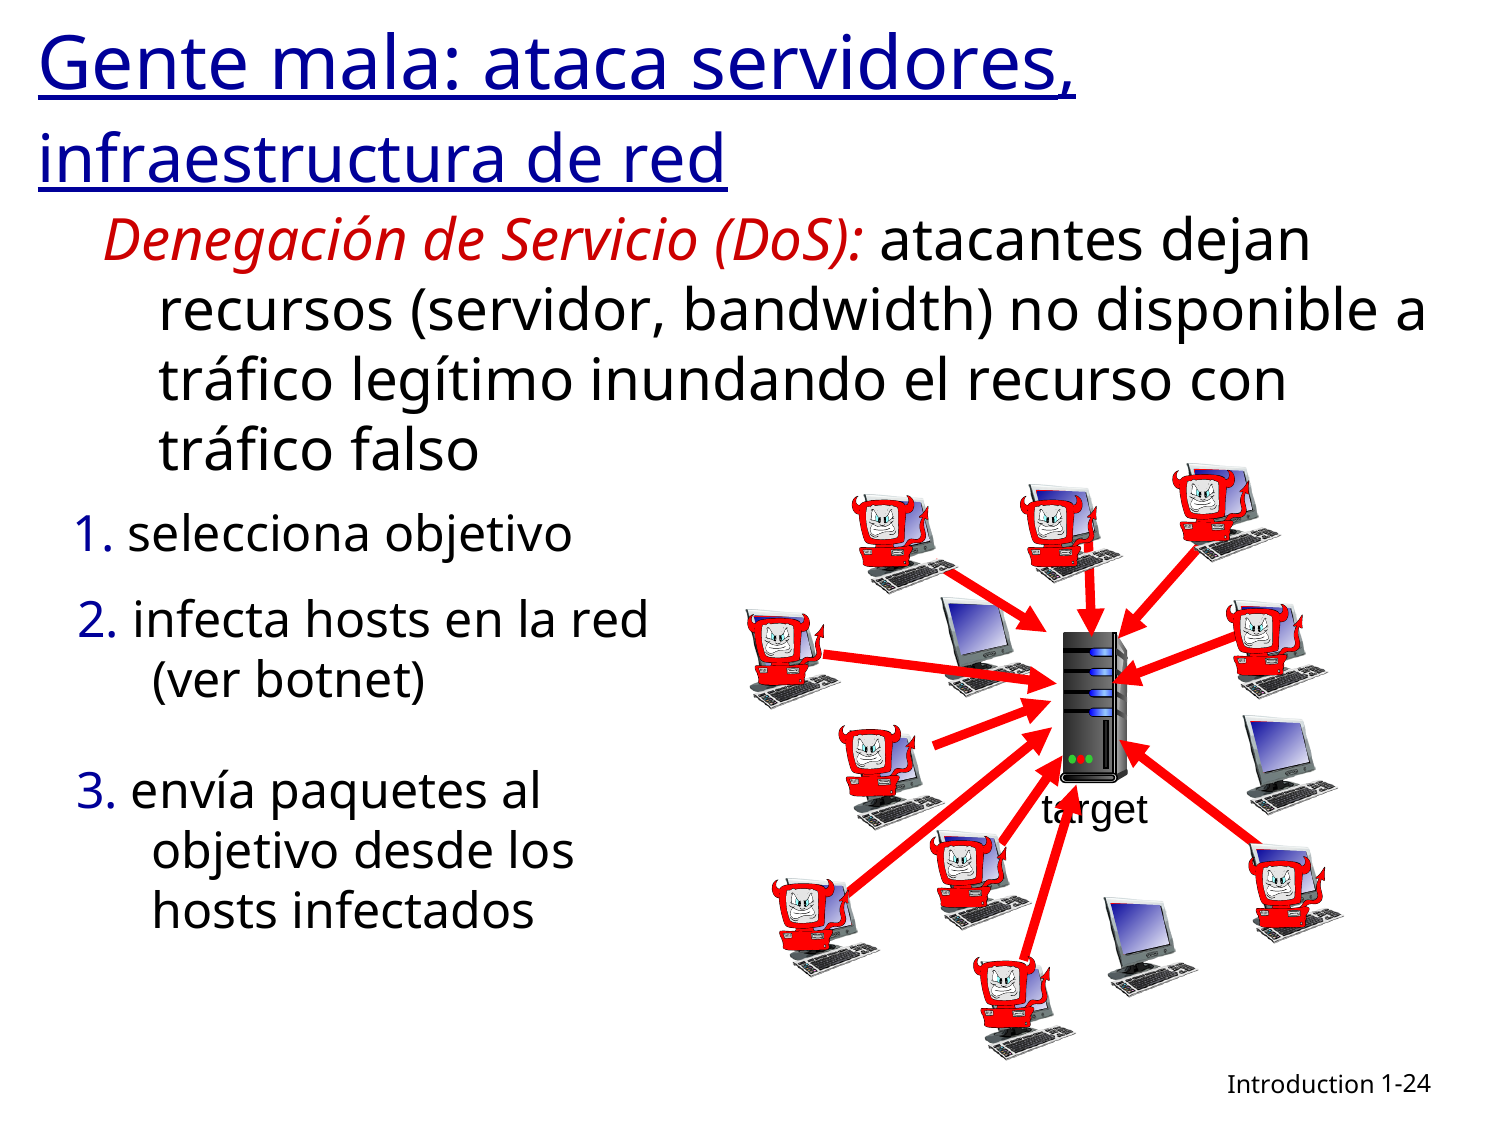

Gente mala: ataca servidores, infraestructura de red
# Denegación de Servicio (DoS): atacantes dejan recursos (servidor, bandwidth) no disponible a tráfico legítimo inundando el recurso con tráfico falso
1. selecciona objetivo
2. infecta hosts en la red (ver botnet)
target
3. envía paquetes al objetivo desde los hosts infectados
Introduction